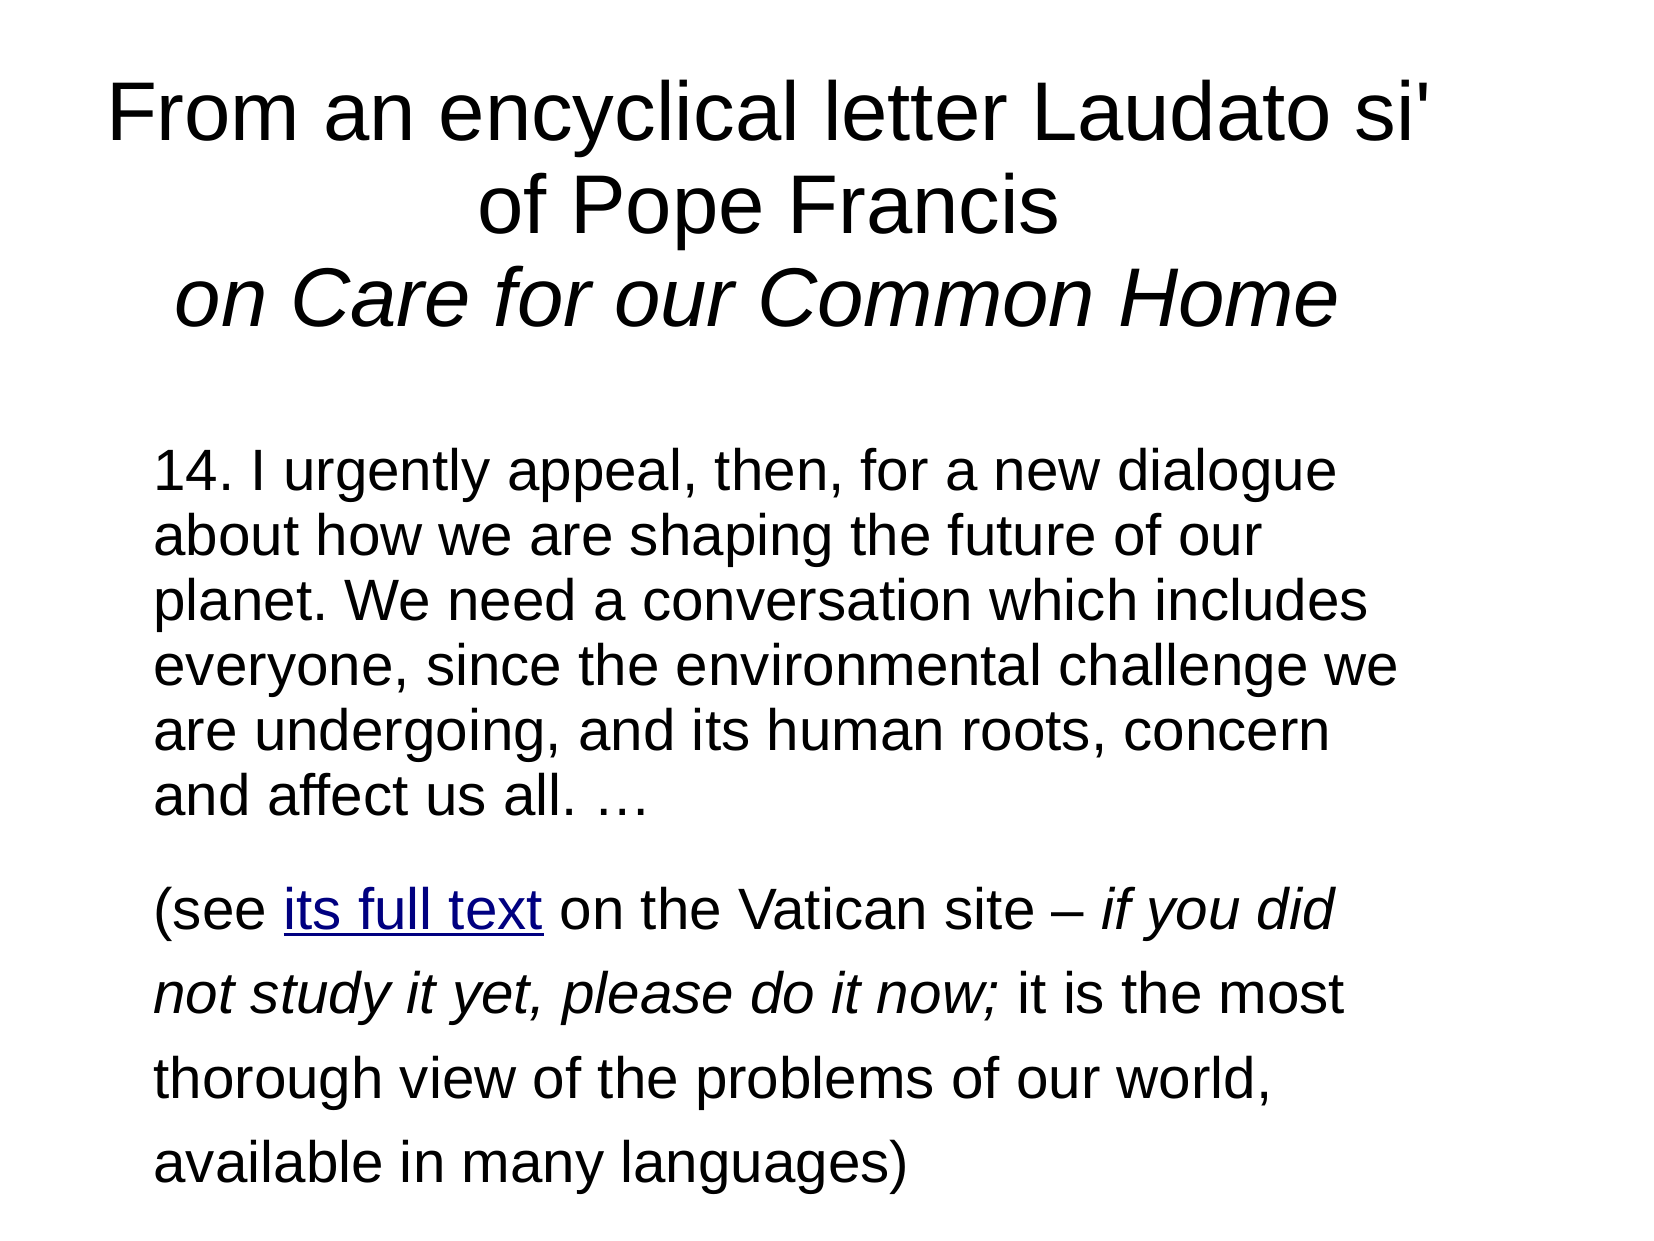

# From an encyclical letter Laudato si' of Pope Francis on Care for our Common Home
14. I urgently appeal, then, for a new dialogue about how we are shaping the future of our planet. We need a conversation which includes everyone, since the environmental challenge we are undergoing, and its human roots, concern and affect us all. …
(see its full text on the Vatican site – if you did not study it yet, please do it now; it is the most thorough view of the problems of our world, available in many languages)